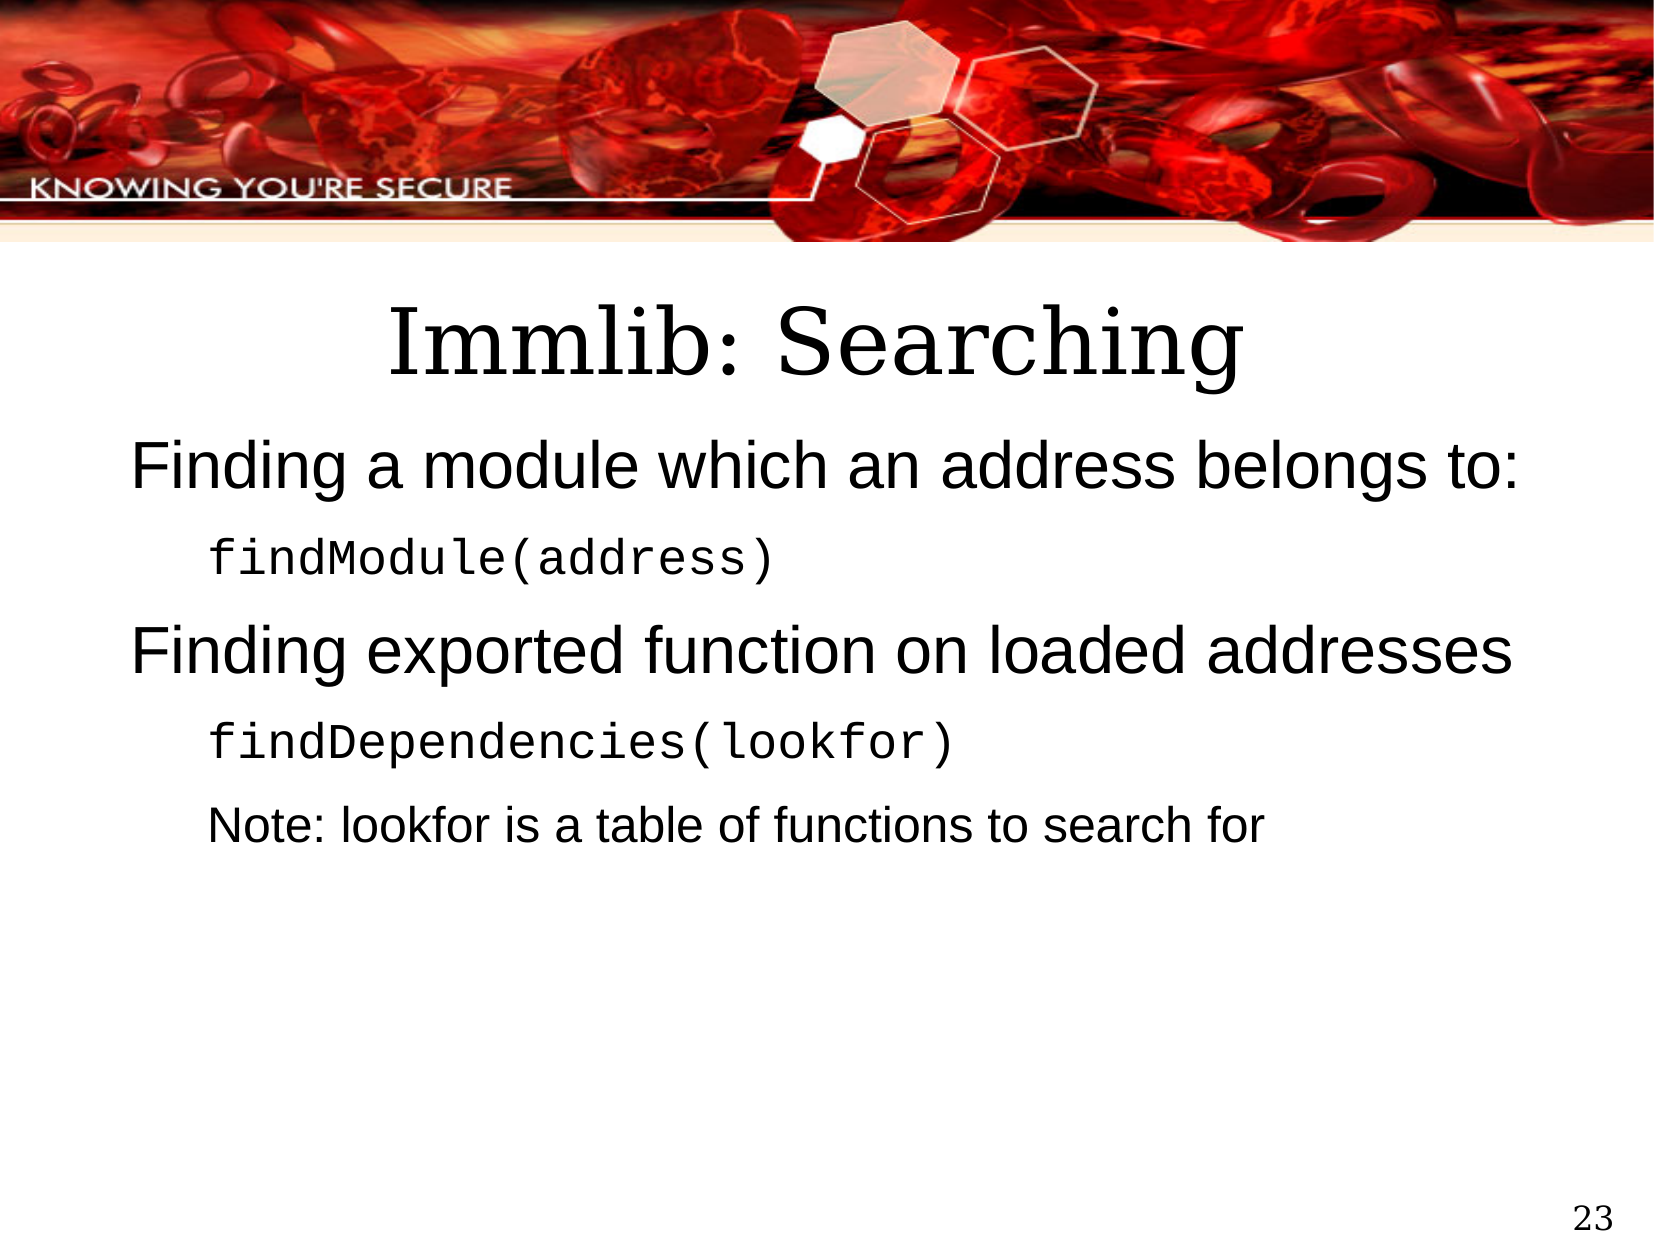

# Immlib: Searching
Finding a module which an address belongs to:
findModule(address)
Finding exported function on loaded addresses
findDependencies(lookfor)
Note: lookfor is a table of functions to search for